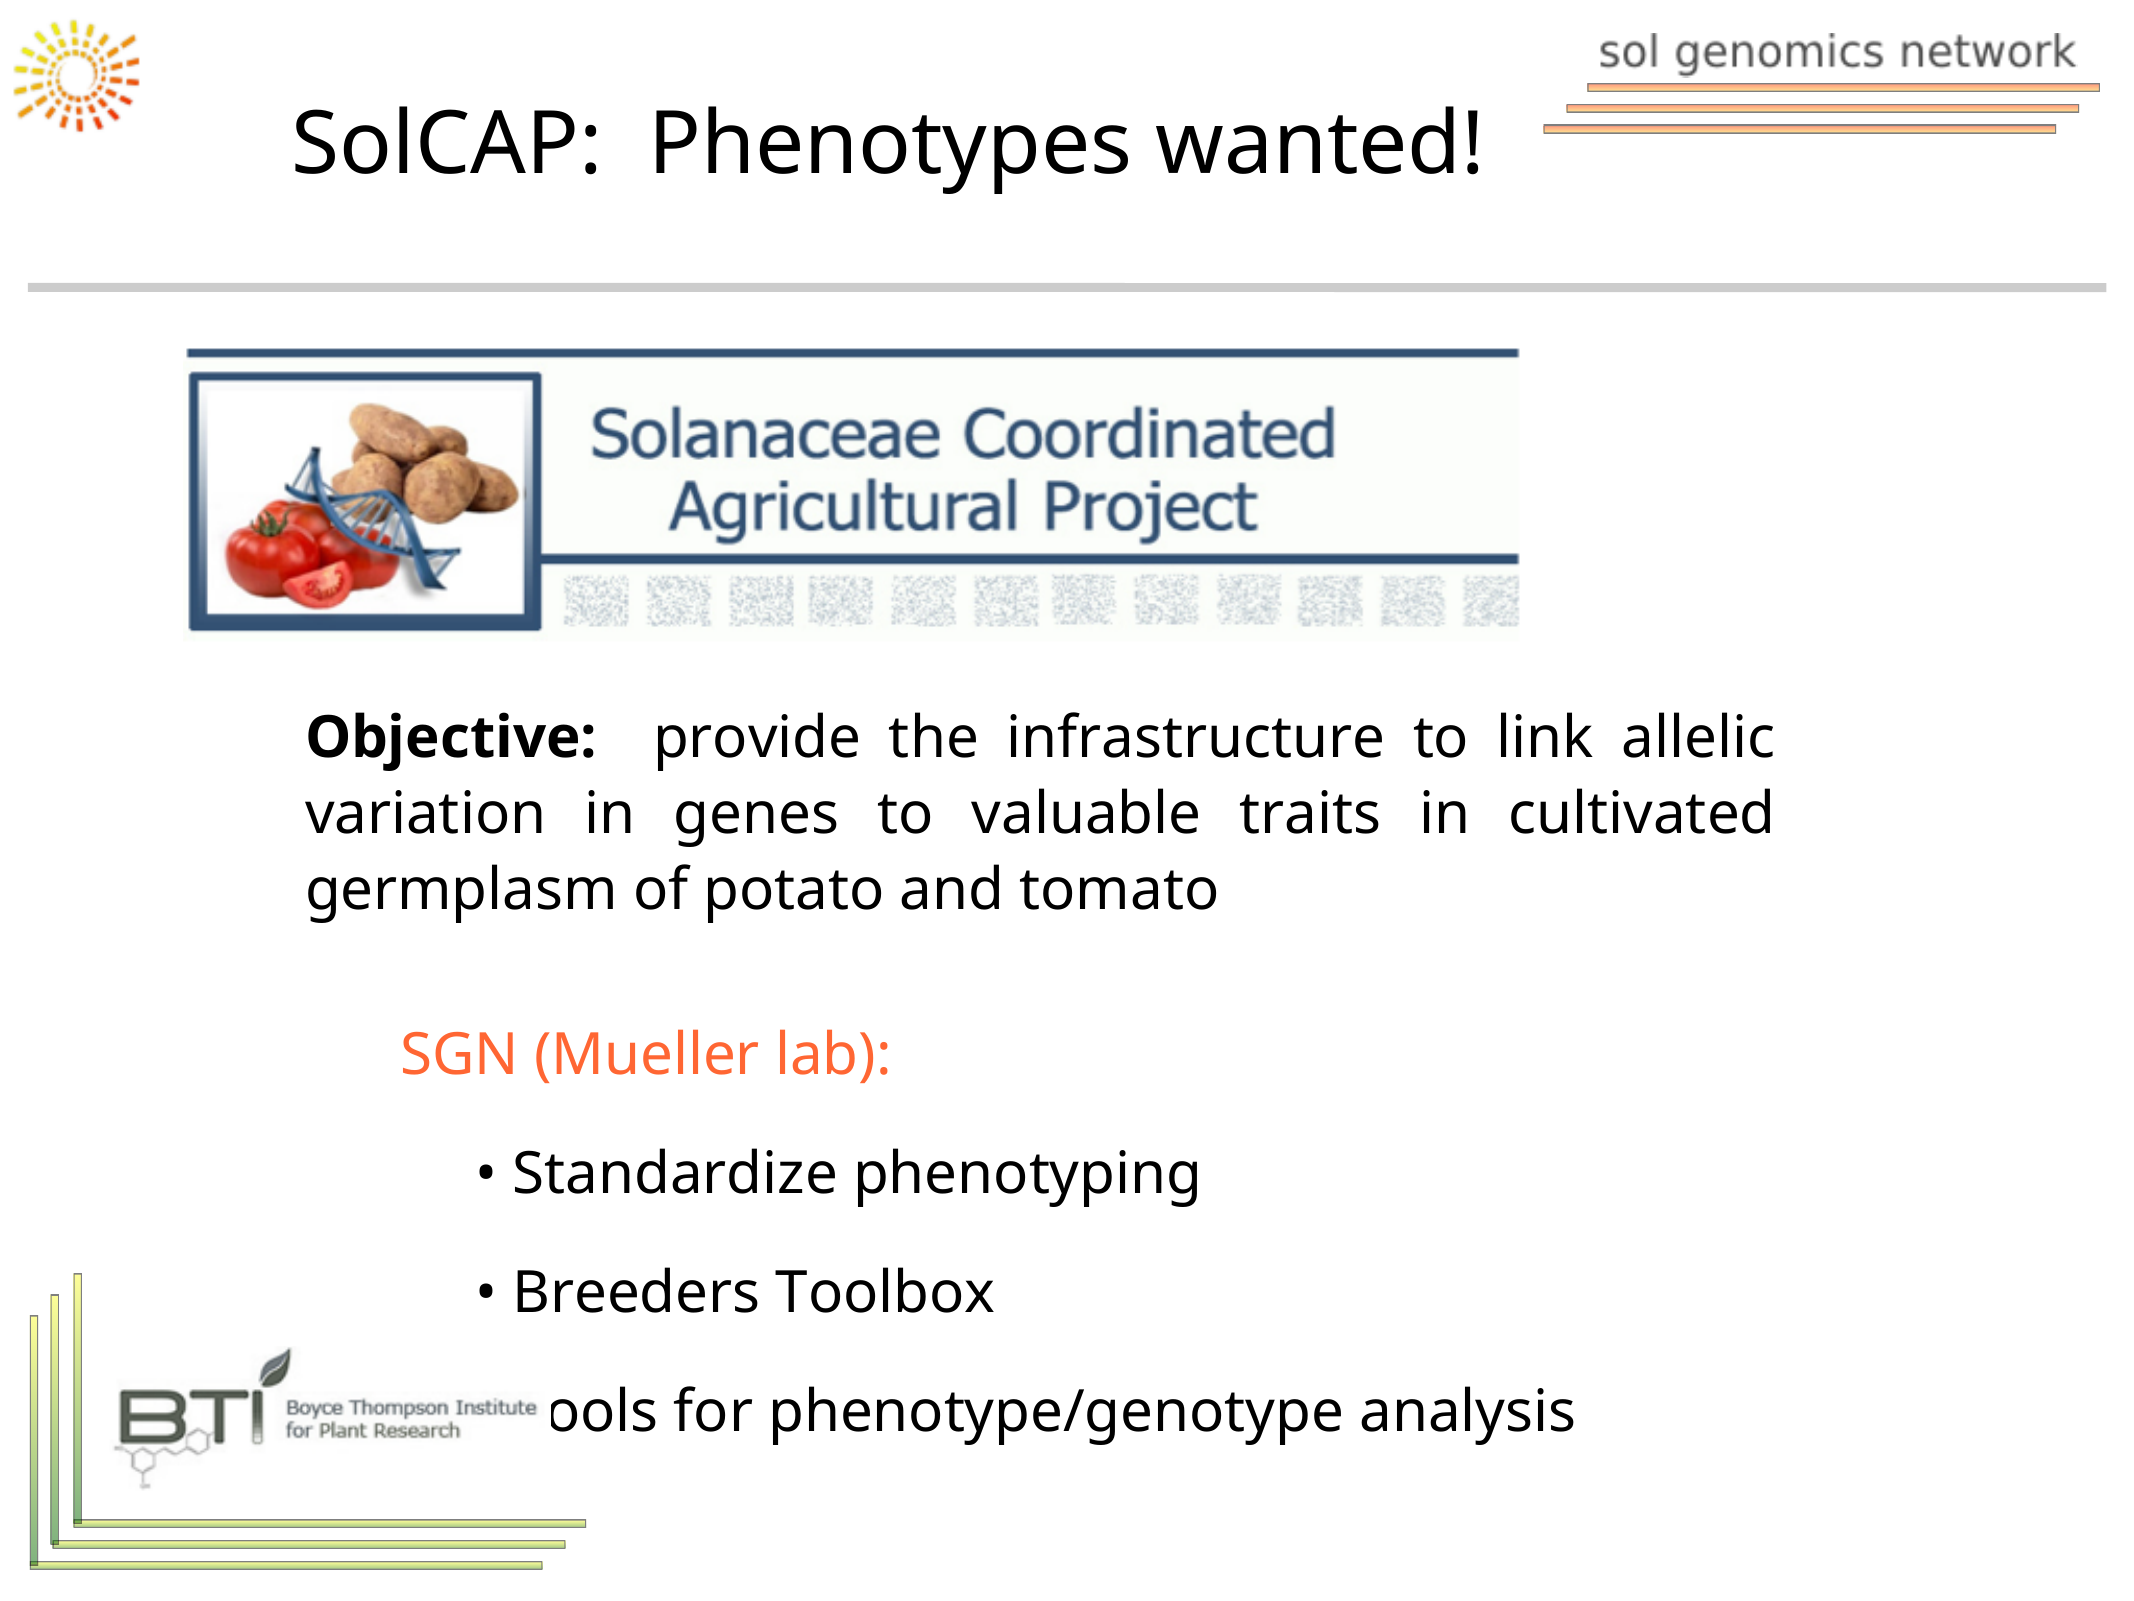

SolCAP: Phenotypes wanted!
Objective: provide the infrastructure to link allelic variation in genes to valuable traits in cultivated germplasm of potato and tomato
SGN (Mueller lab):
 Standardize phenotyping
 Breeders Toolbox
 Tools for phenotype/genotype analysis